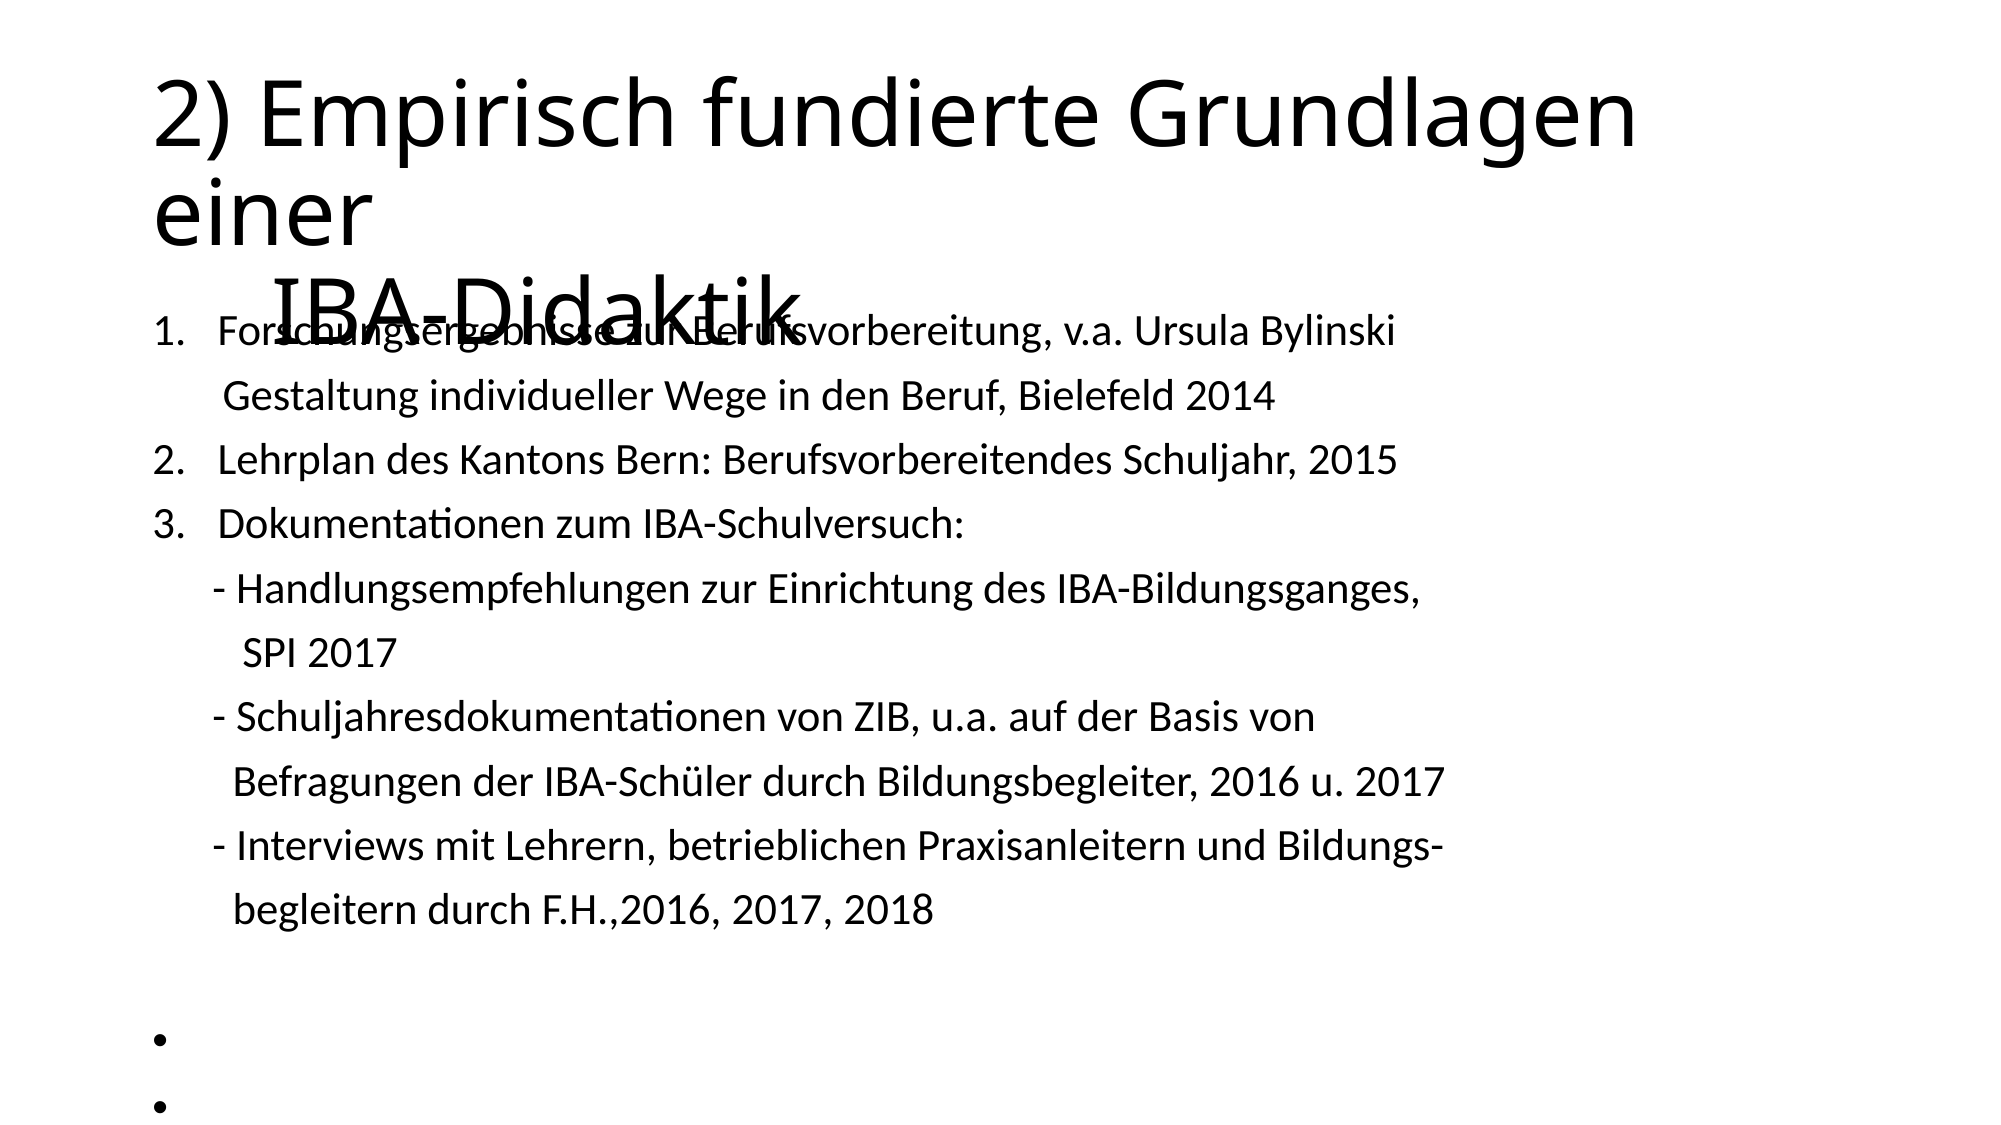

# 2) Empirisch fundierte Grundlagen einer IBA-Didaktik
Forschungsergebnisse zur Berufsvorbereitung, v.a. Ursula Bylinski
 Gestaltung individueller Wege in den Beruf, Bielefeld 2014
Lehrplan des Kantons Bern: Berufsvorbereitendes Schuljahr, 2015
Dokumentationen zum IBA-Schulversuch:
 - Handlungsempfehlungen zur Einrichtung des IBA-Bildungsganges,
 SPI 2017
 - Schuljahresdokumentationen von ZIB, u.a. auf der Basis von
 Befragungen der IBA-Schüler durch Bildungsbegleiter, 2016 u. 2017
 - Interviews mit Lehrern, betrieblichen Praxisanleitern und Bildungs-
 begleitern durch F.H.,2016, 2017, 2018